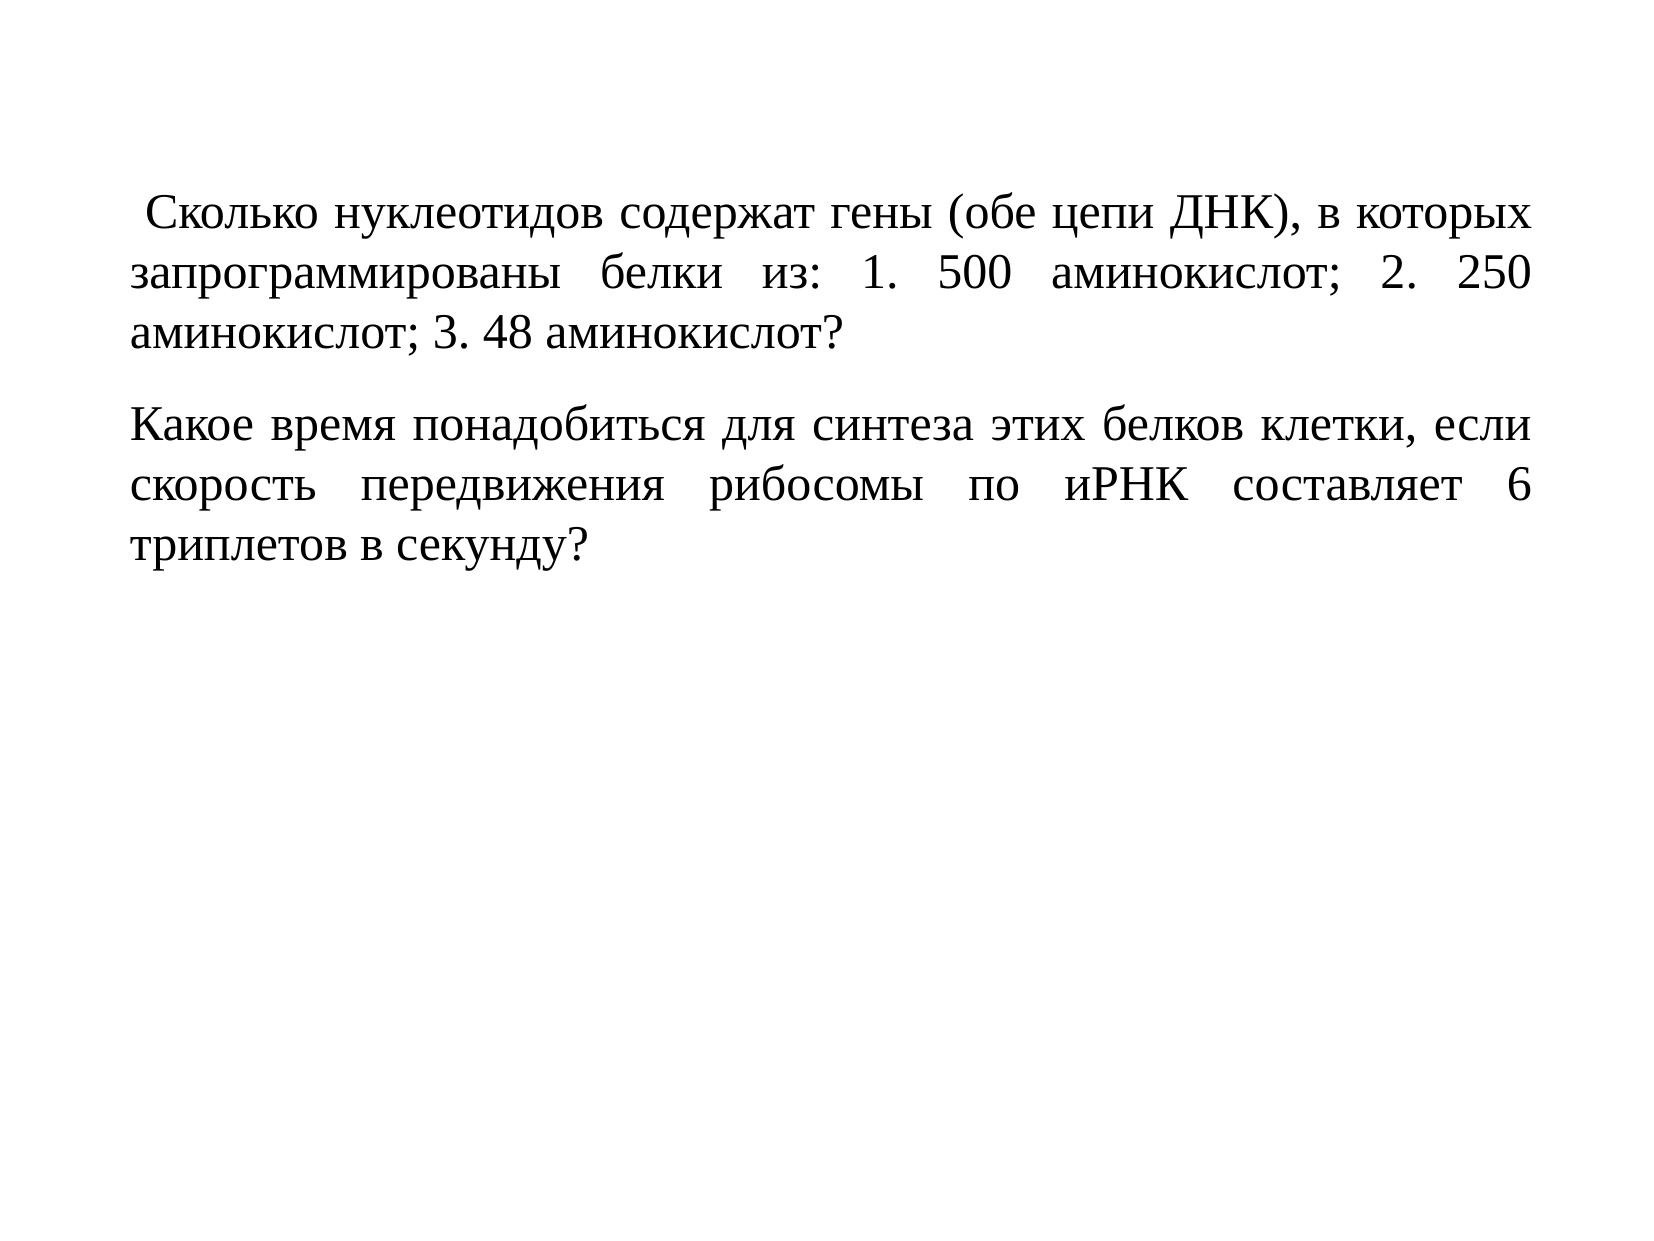

Сколько нуклеотидов содержат гены (обе цепи ДНК), в которых запрограммированы белки из: 1. 500 аминокислот; 2. 250 аминокислот; 3. 48 аминокислот?
Какое время понадобиться для синтеза этих белков клетки, если скорость передвижения рибосомы по иРНК составляет 6 триплетов в секунду?